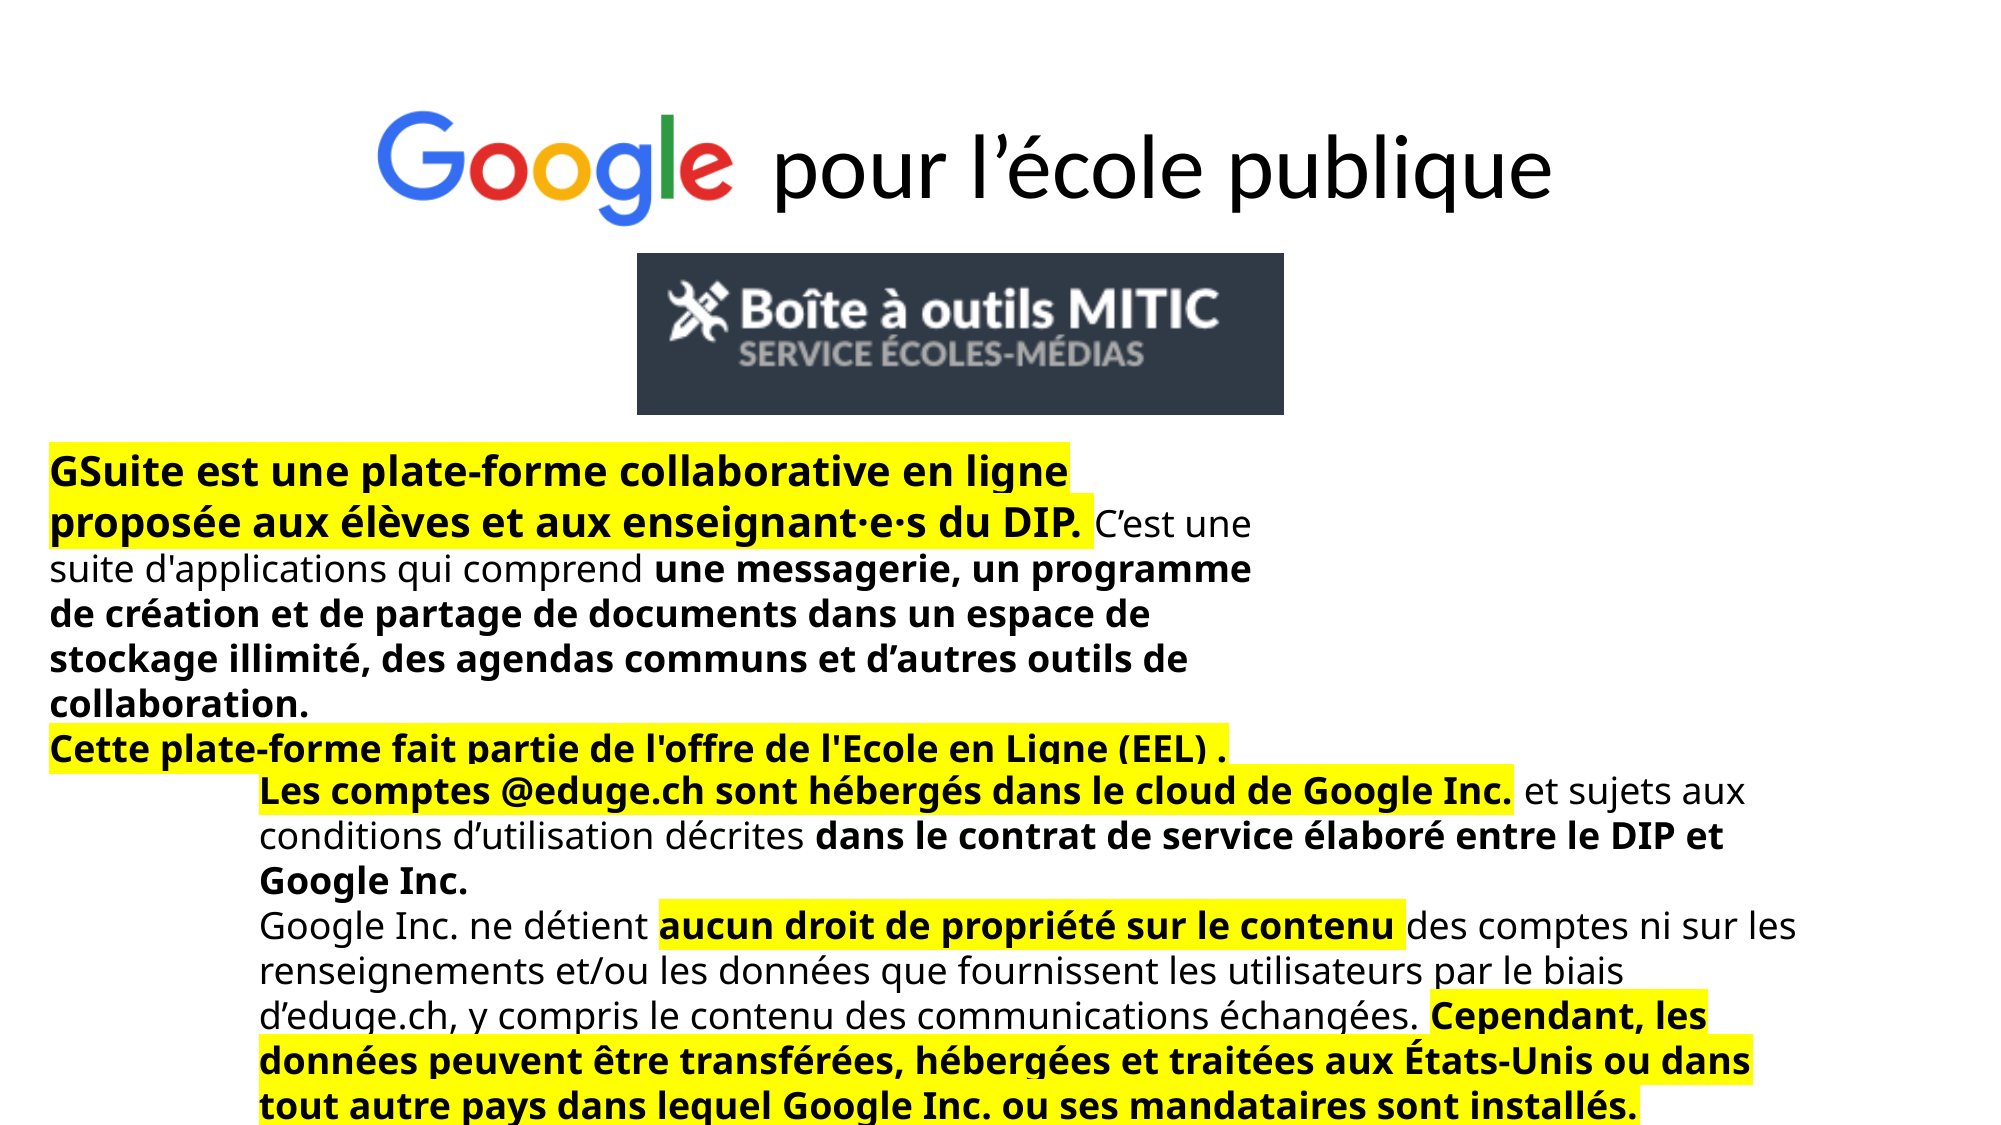

# pour l’école publique
GSuite est une plate-forme collaborative en ligne proposée aux élèves et aux enseignant·e·s du DIP. C’est une suite d'applications qui comprend une messagerie, un programme de création et de partage de documents dans un espace de stockage illimité, des agendas communs et d’autres outils de collaboration.
Cette plate-forme fait partie de l'offre de l'Ecole en Ligne (EEL) .
Les comptes @eduge.ch sont hébergés dans le cloud de Google Inc. et sujets aux conditions d’utilisation décrites dans le contrat de service élaboré entre le DIP et Google Inc.
Google Inc. ne détient aucun droit de propriété sur le contenu des comptes ni sur les renseignements et/ou les données que fournissent les utilisateurs par le biais d’eduge.ch, y compris le contenu des communications échangées. Cependant, les données peuvent être transférées, hébergées et traitées aux États-Unis ou dans tout autre pays dans lequel Google Inc. ou ses mandataires sont installés.